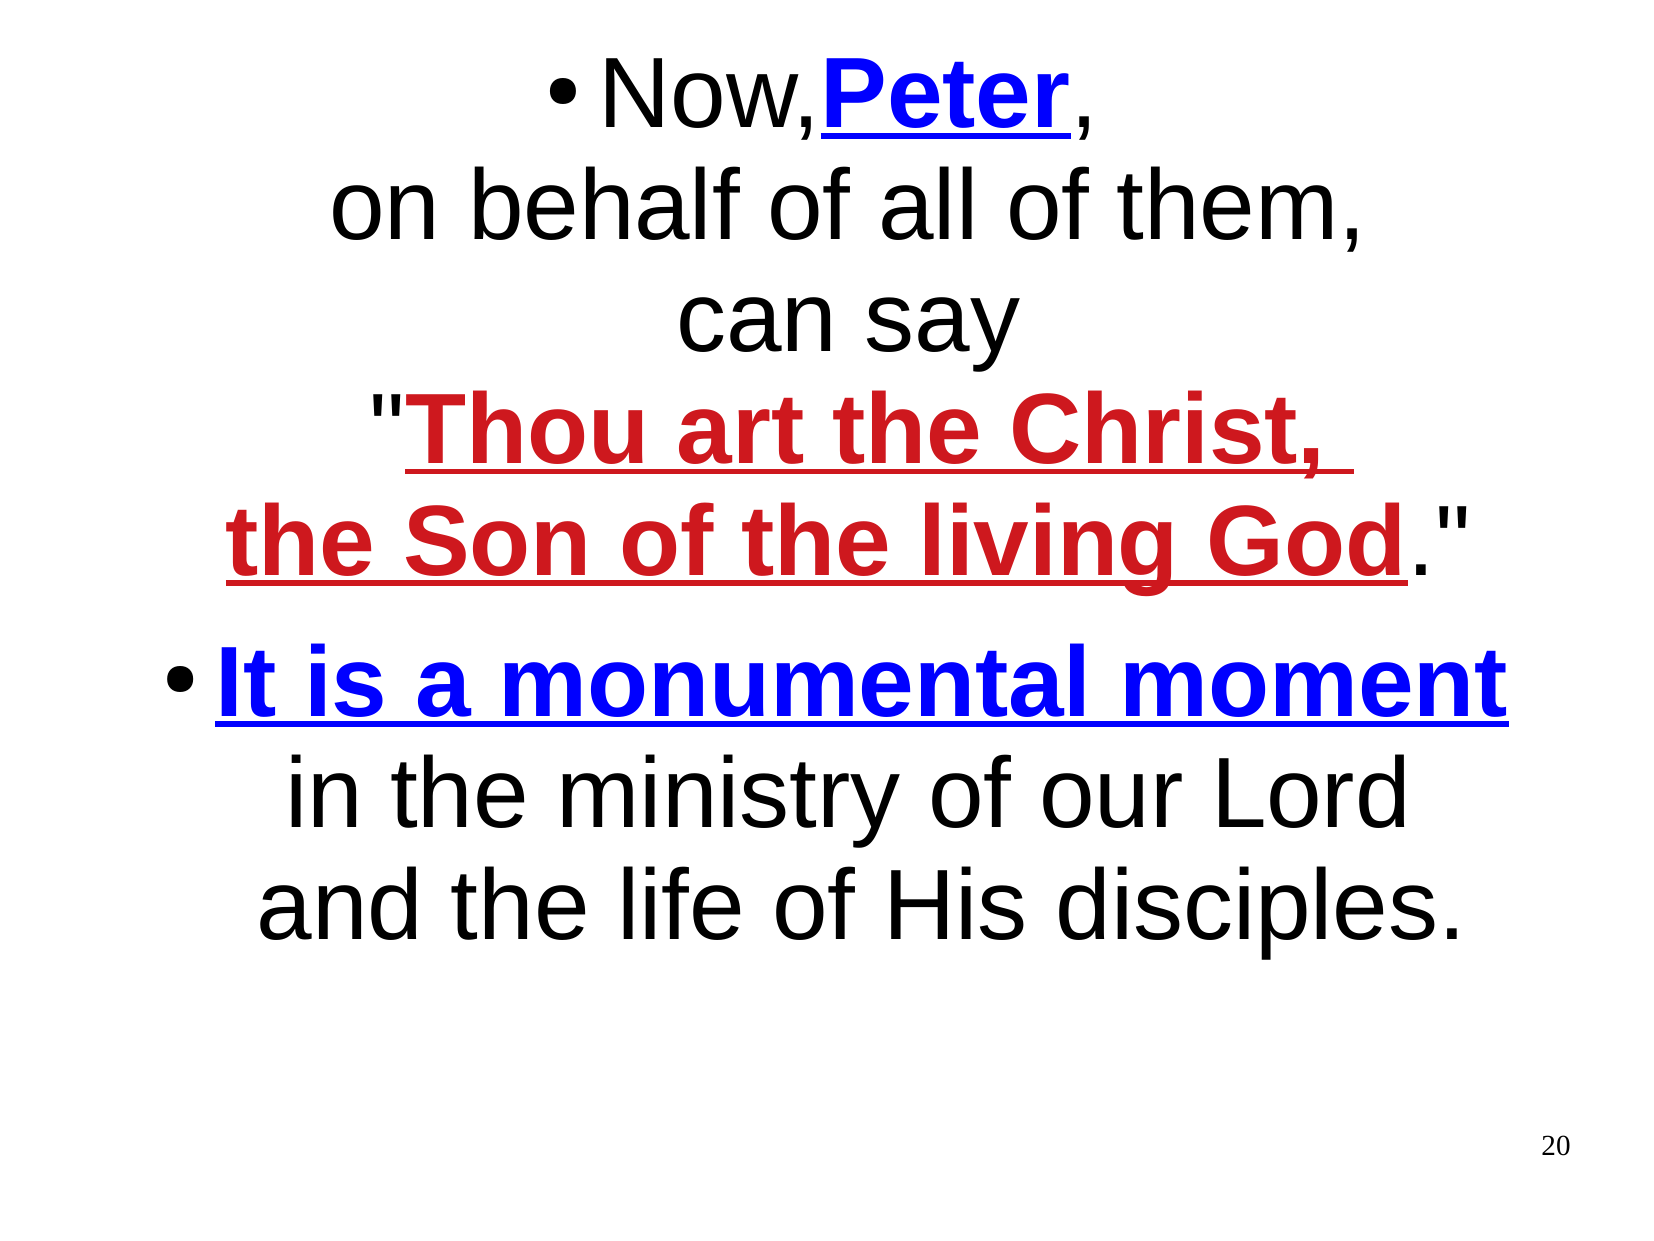

# Now,Peter, on behalf of all of them, can say ­"Thou art the Christ, the Son of the living God."
It is a monumental moment
in the ministry of our Lord
and the life of His disciples.
20